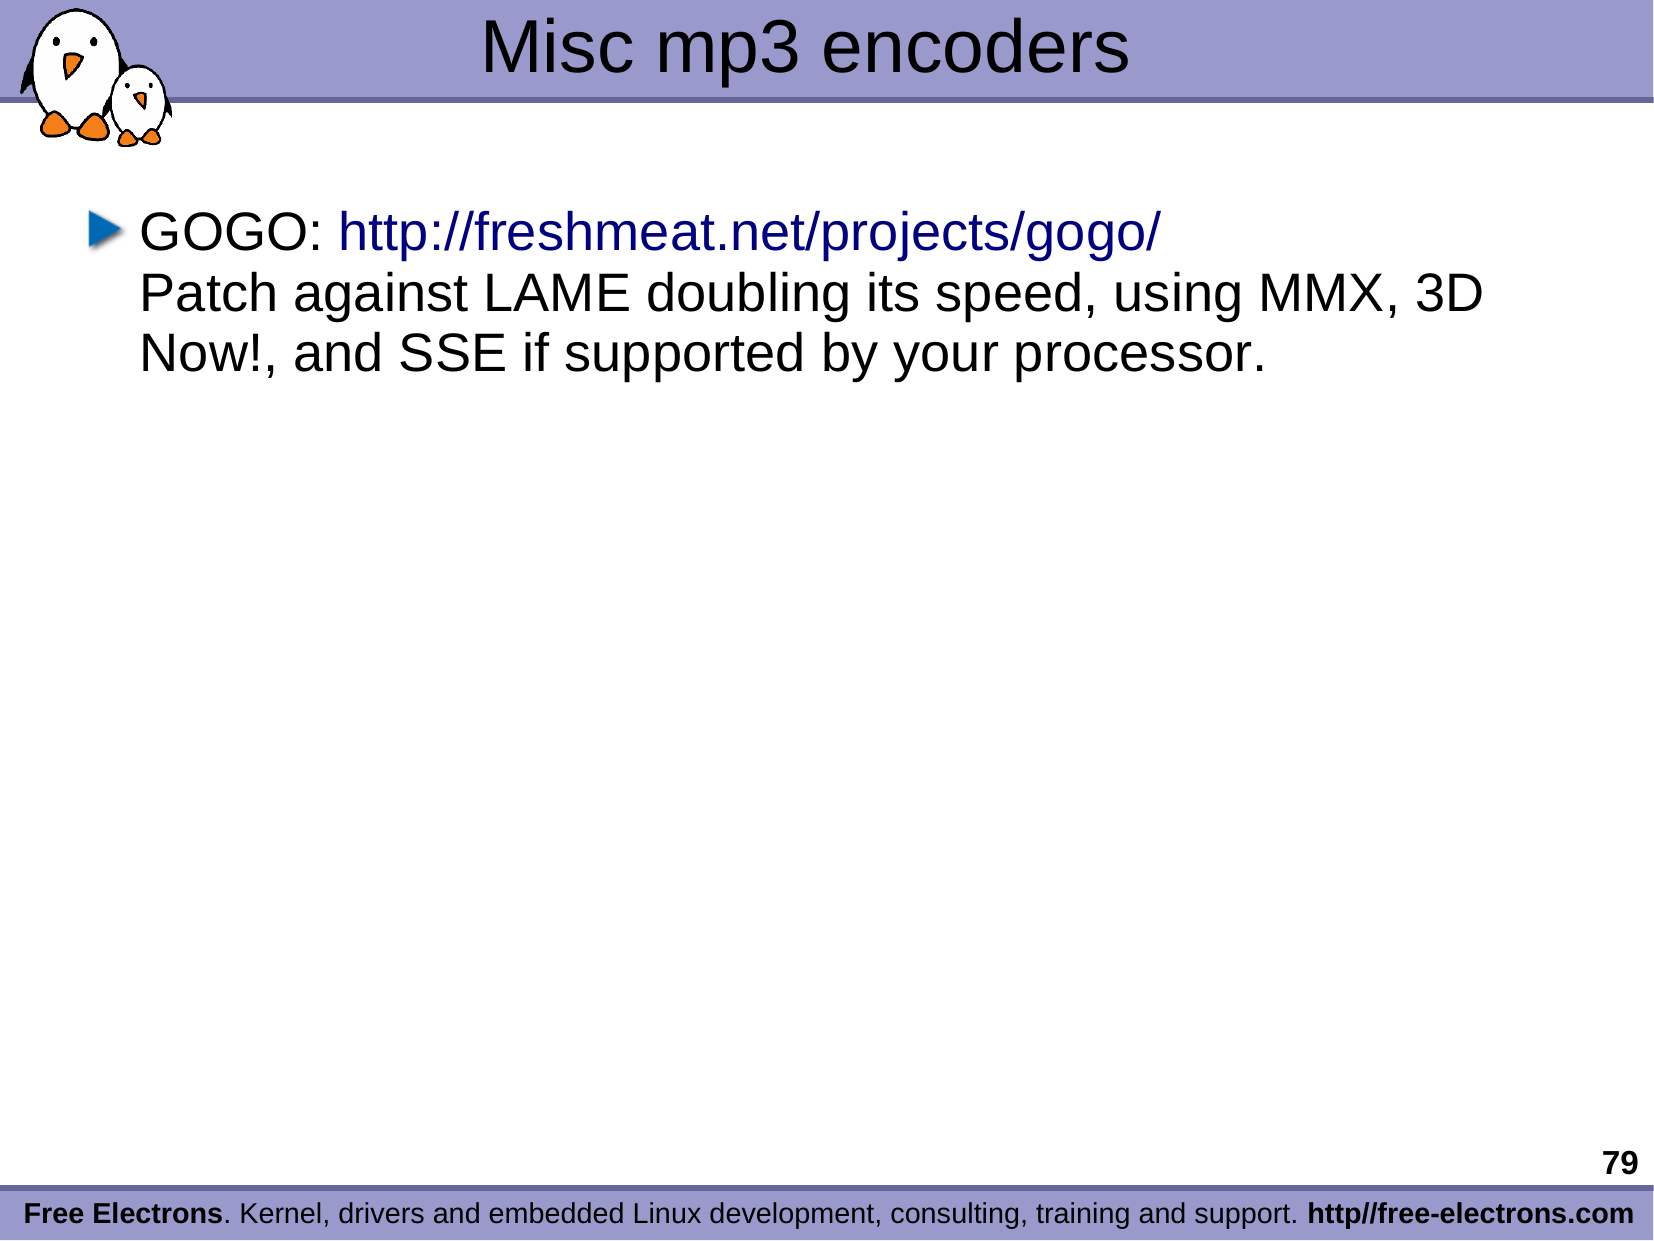

# Misc mp3 encoders
GOGO: http://freshmeat.net/projects/gogo/
Patch against LAME doubling its speed, using MMX, 3D Now!, and SSE if supported by your processor.